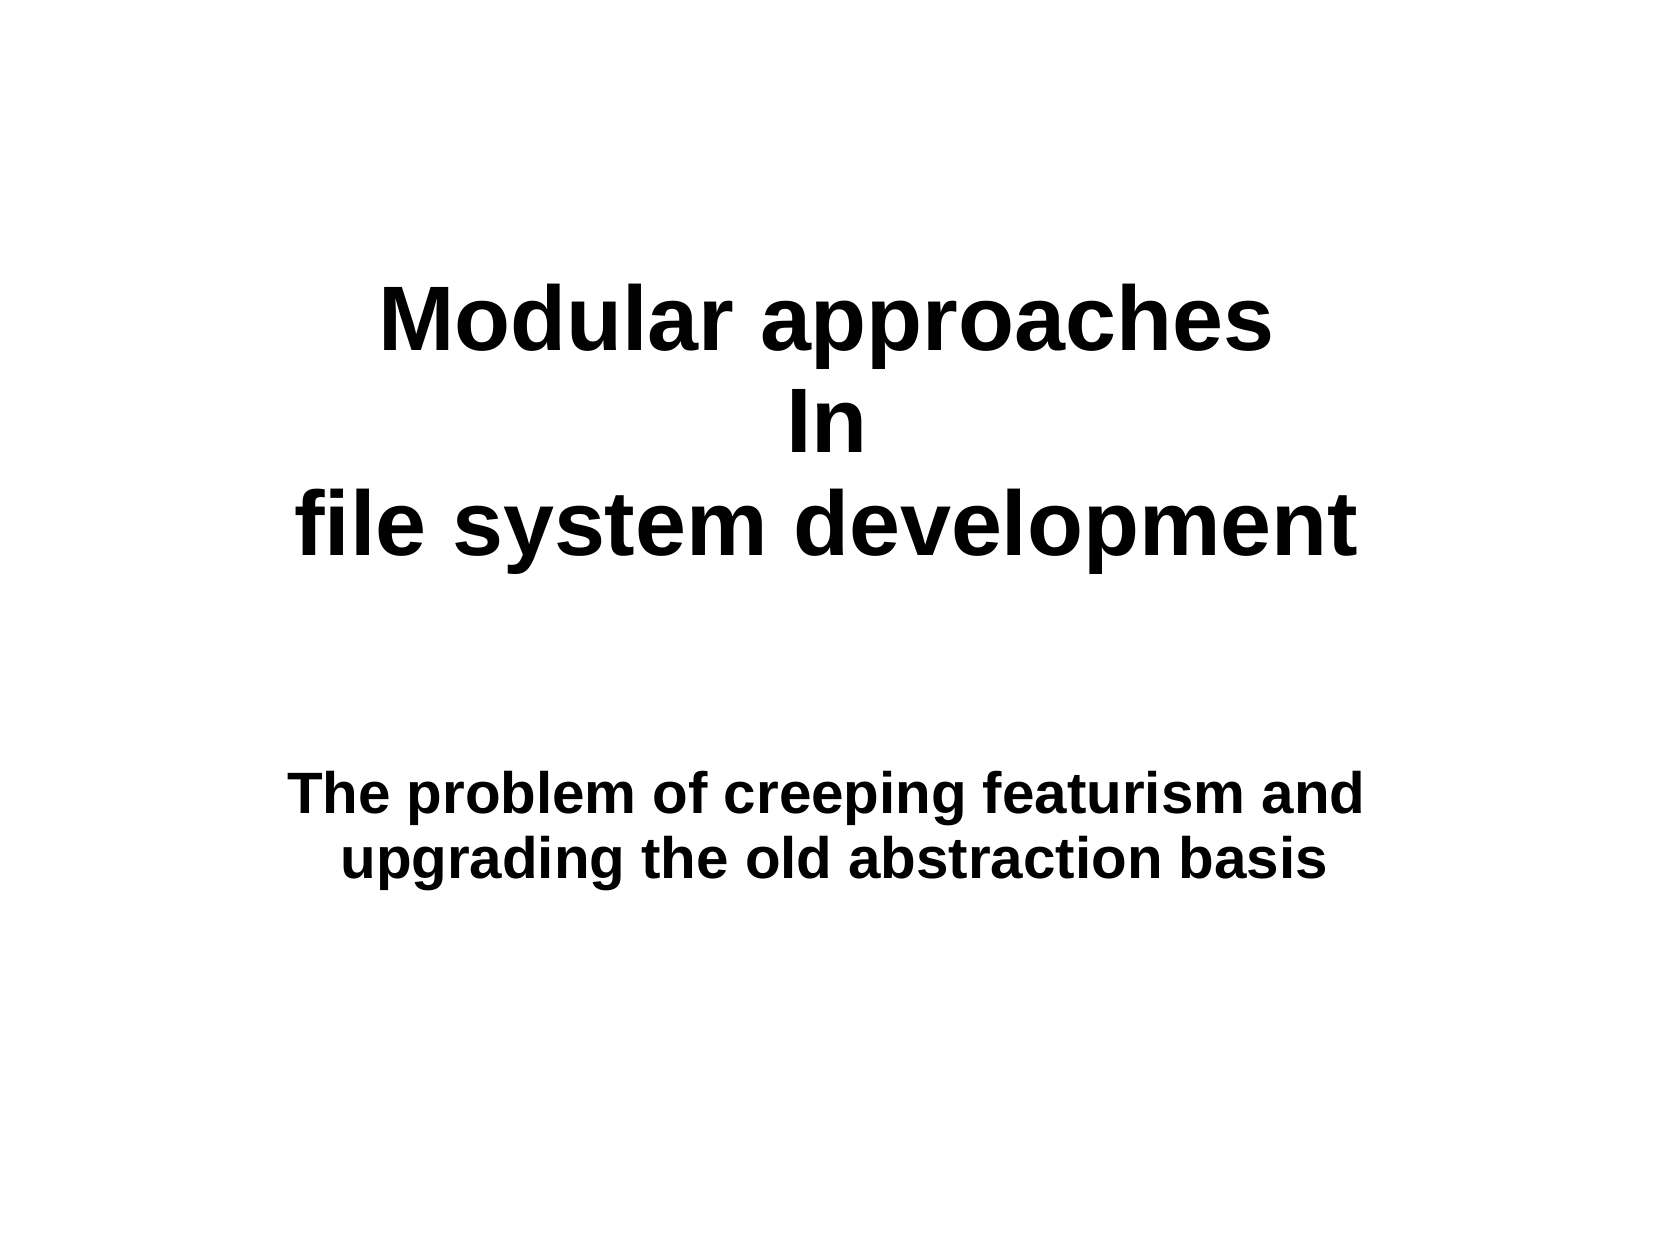

# Modular approaches
In
file system development
The problem of creeping featurism and
 upgrading the old abstraction basis